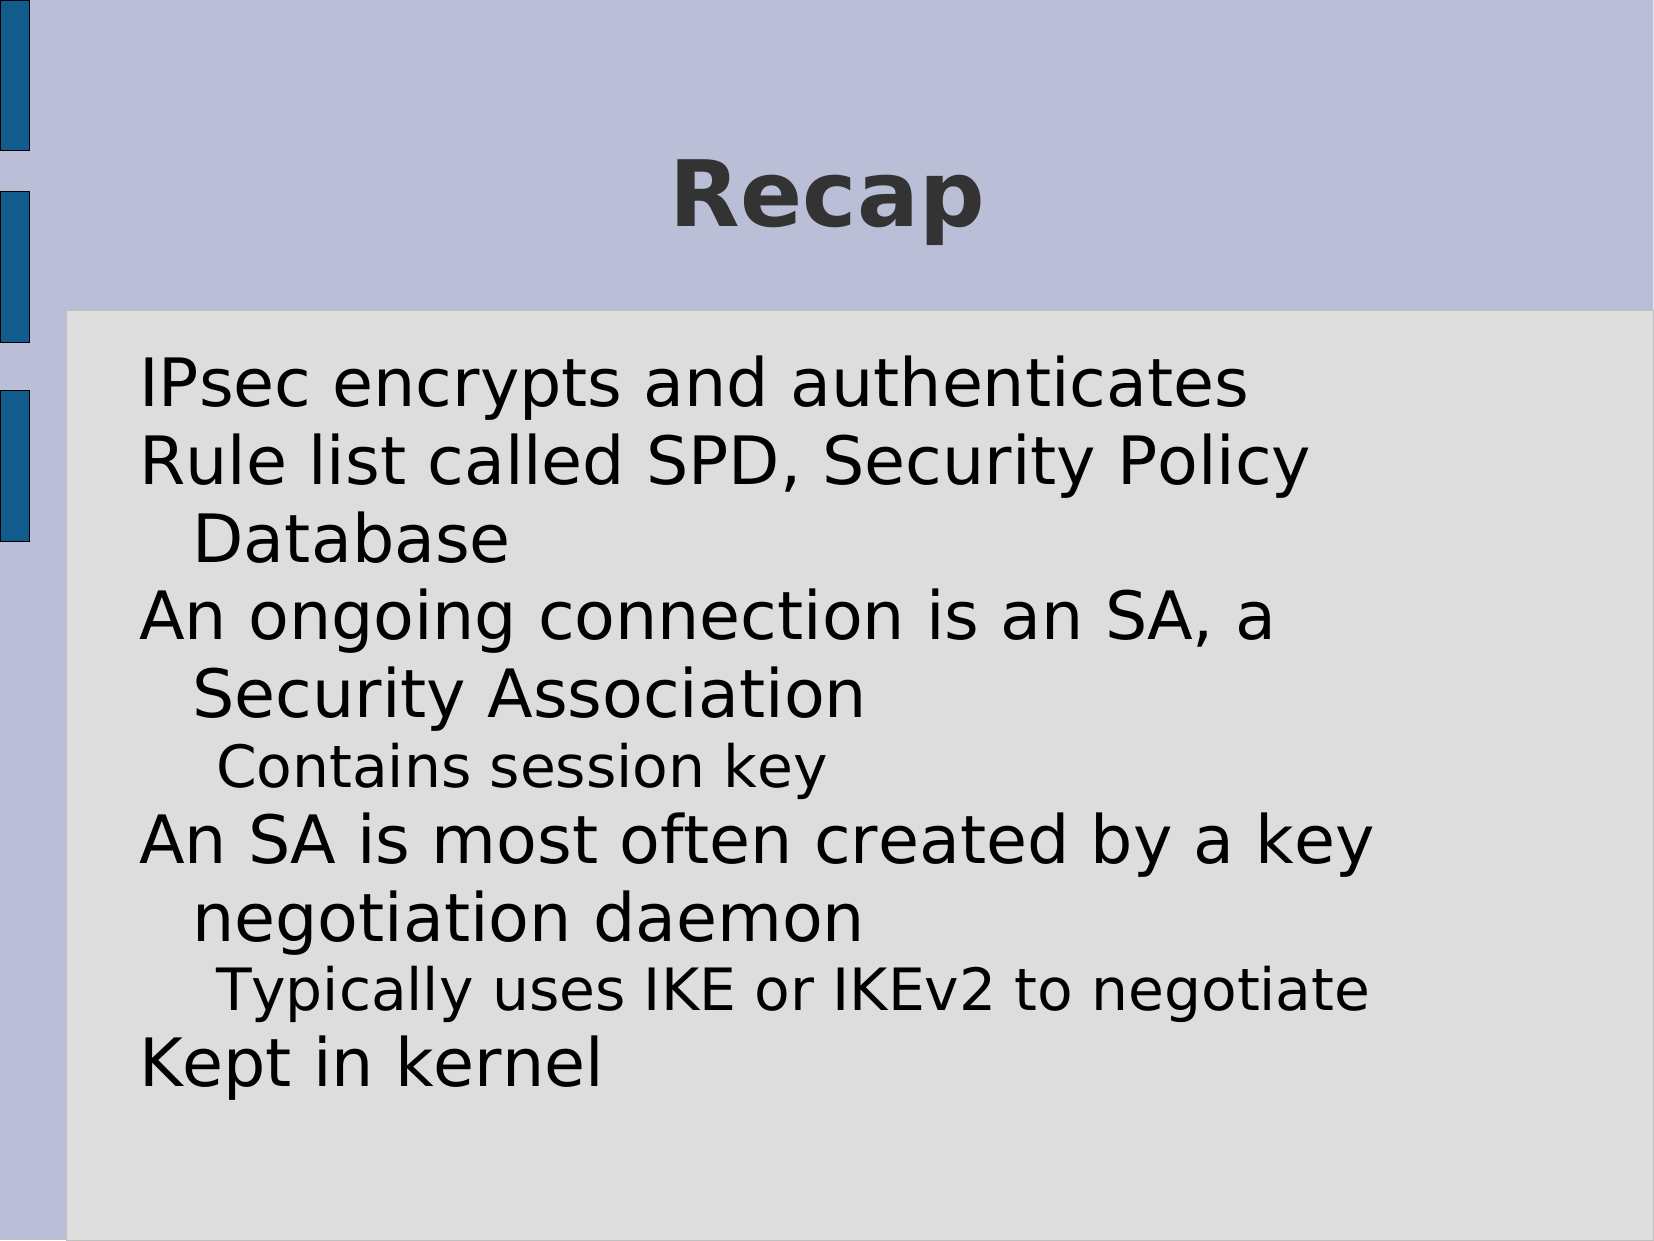

# Recap
IPsec encrypts and authenticates
Rule list called SPD, Security Policy Database
An ongoing connection is an SA, a Security Association
Contains session key
An SA is most often created by a key negotiation daemon
Typically uses IKE or IKEv2 to negotiate
Kept in kernel